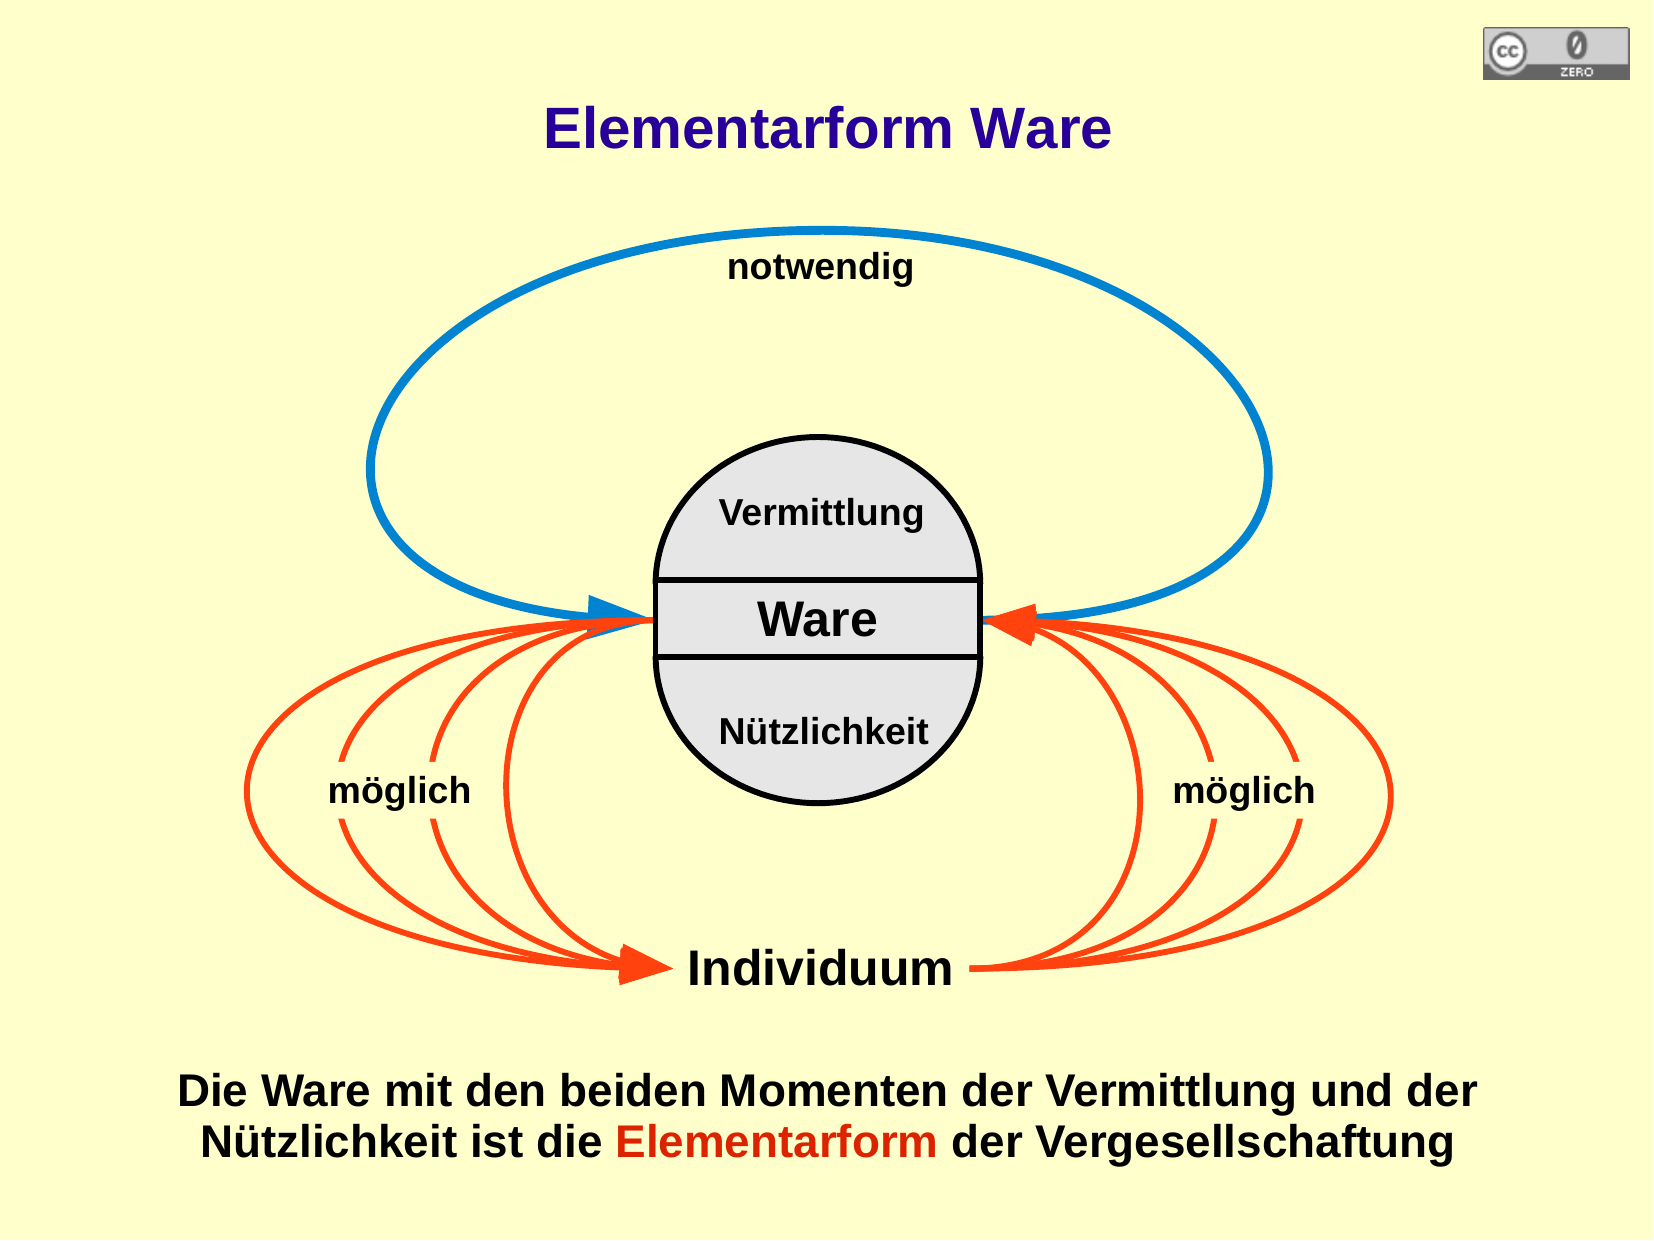

# Elementarform Ware
notwendig
Vermittlung
Ware
Gesellschaft
Nützlichkeit
möglich
möglich
Individuum
Die Ware mit den beiden Momenten der Vermittlung und der
Nützlichkeit ist die Elementarform der Vergesellschaftung